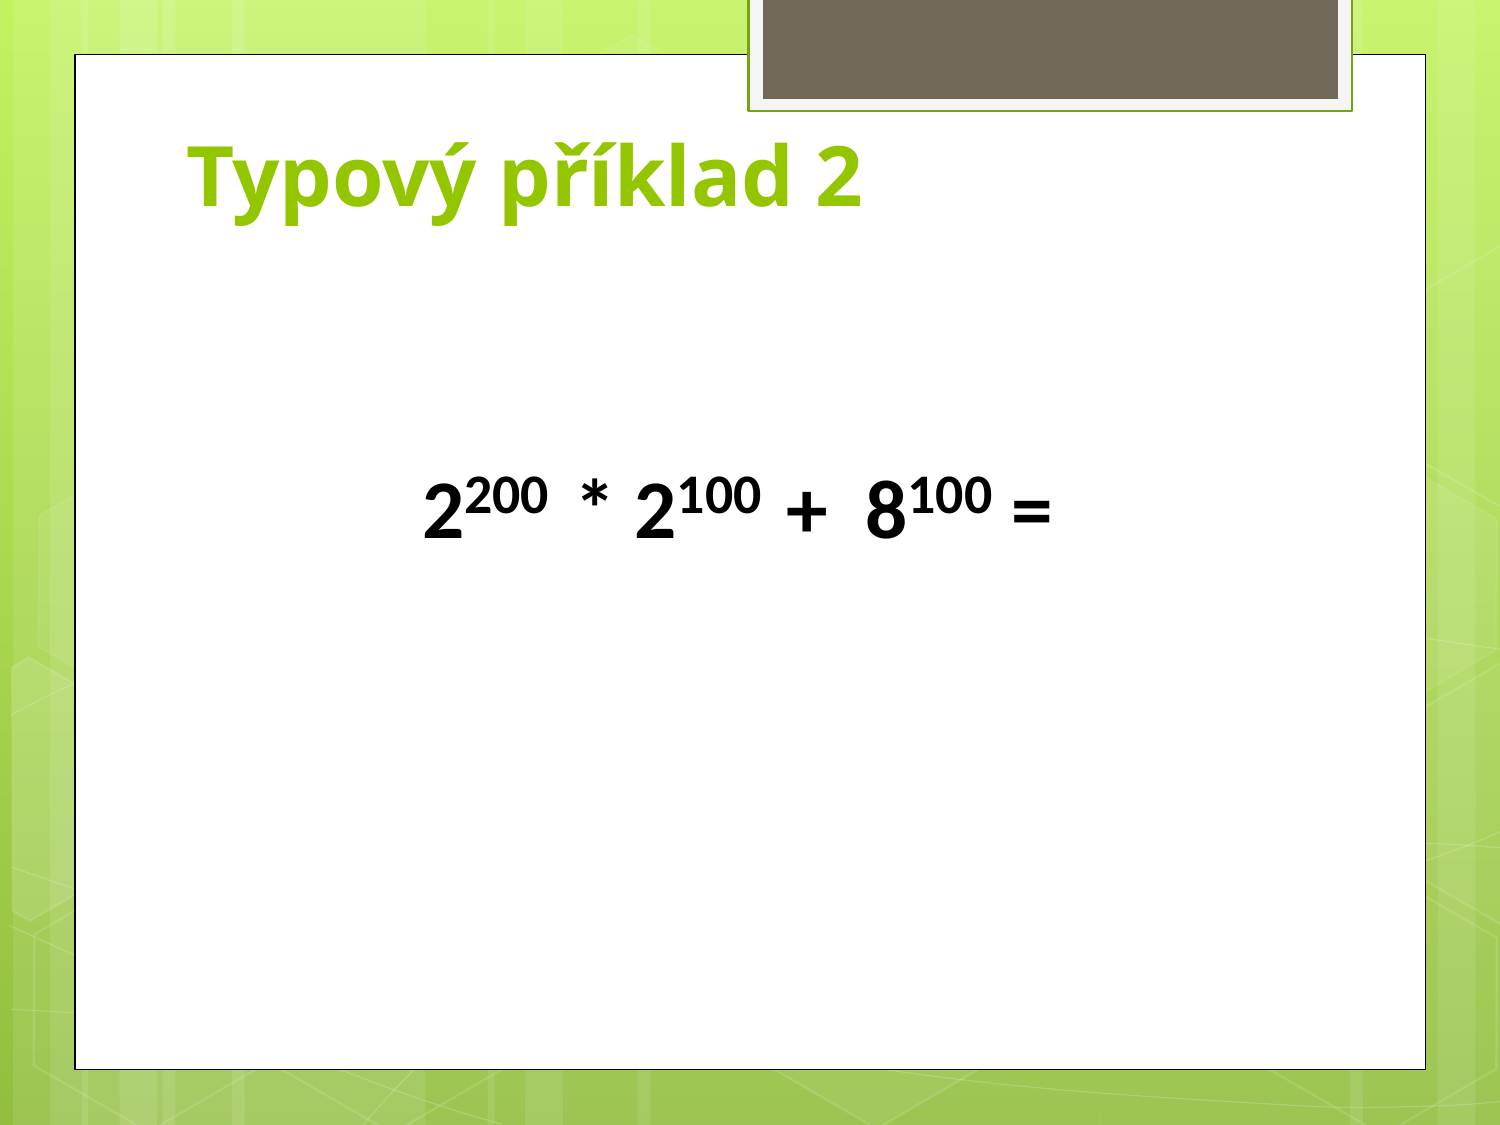

# Typový příklad 2
2200 * 2100 + 8100 =